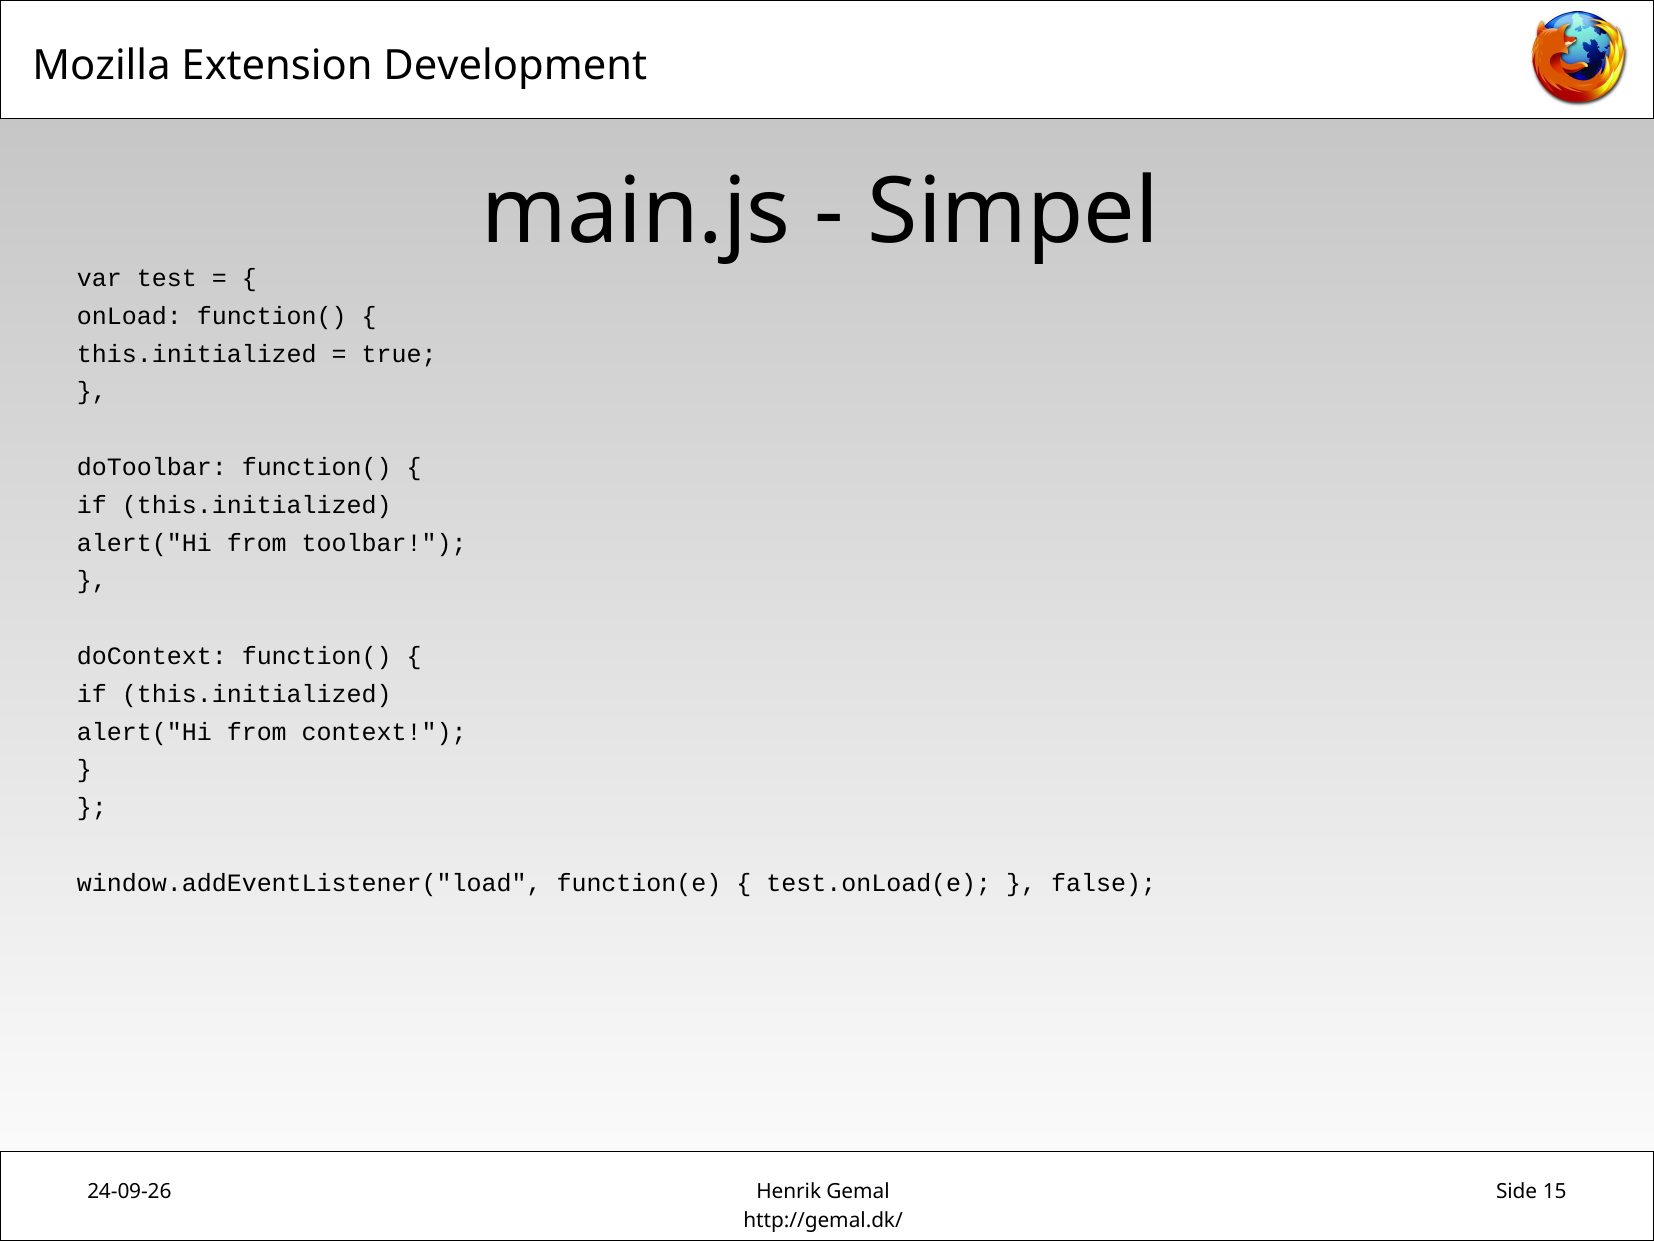

# main.js - Simpel
var test = {
onLoad: function() {
this.initialized = true;
},
doToolbar: function() {
if (this.initialized)
alert("Hi from toolbar!");
},
doContext: function() {
if (this.initialized)
alert("Hi from context!");
}
};
window.addEventListener("load", function(e) { test.onLoad(e); }, false);
15